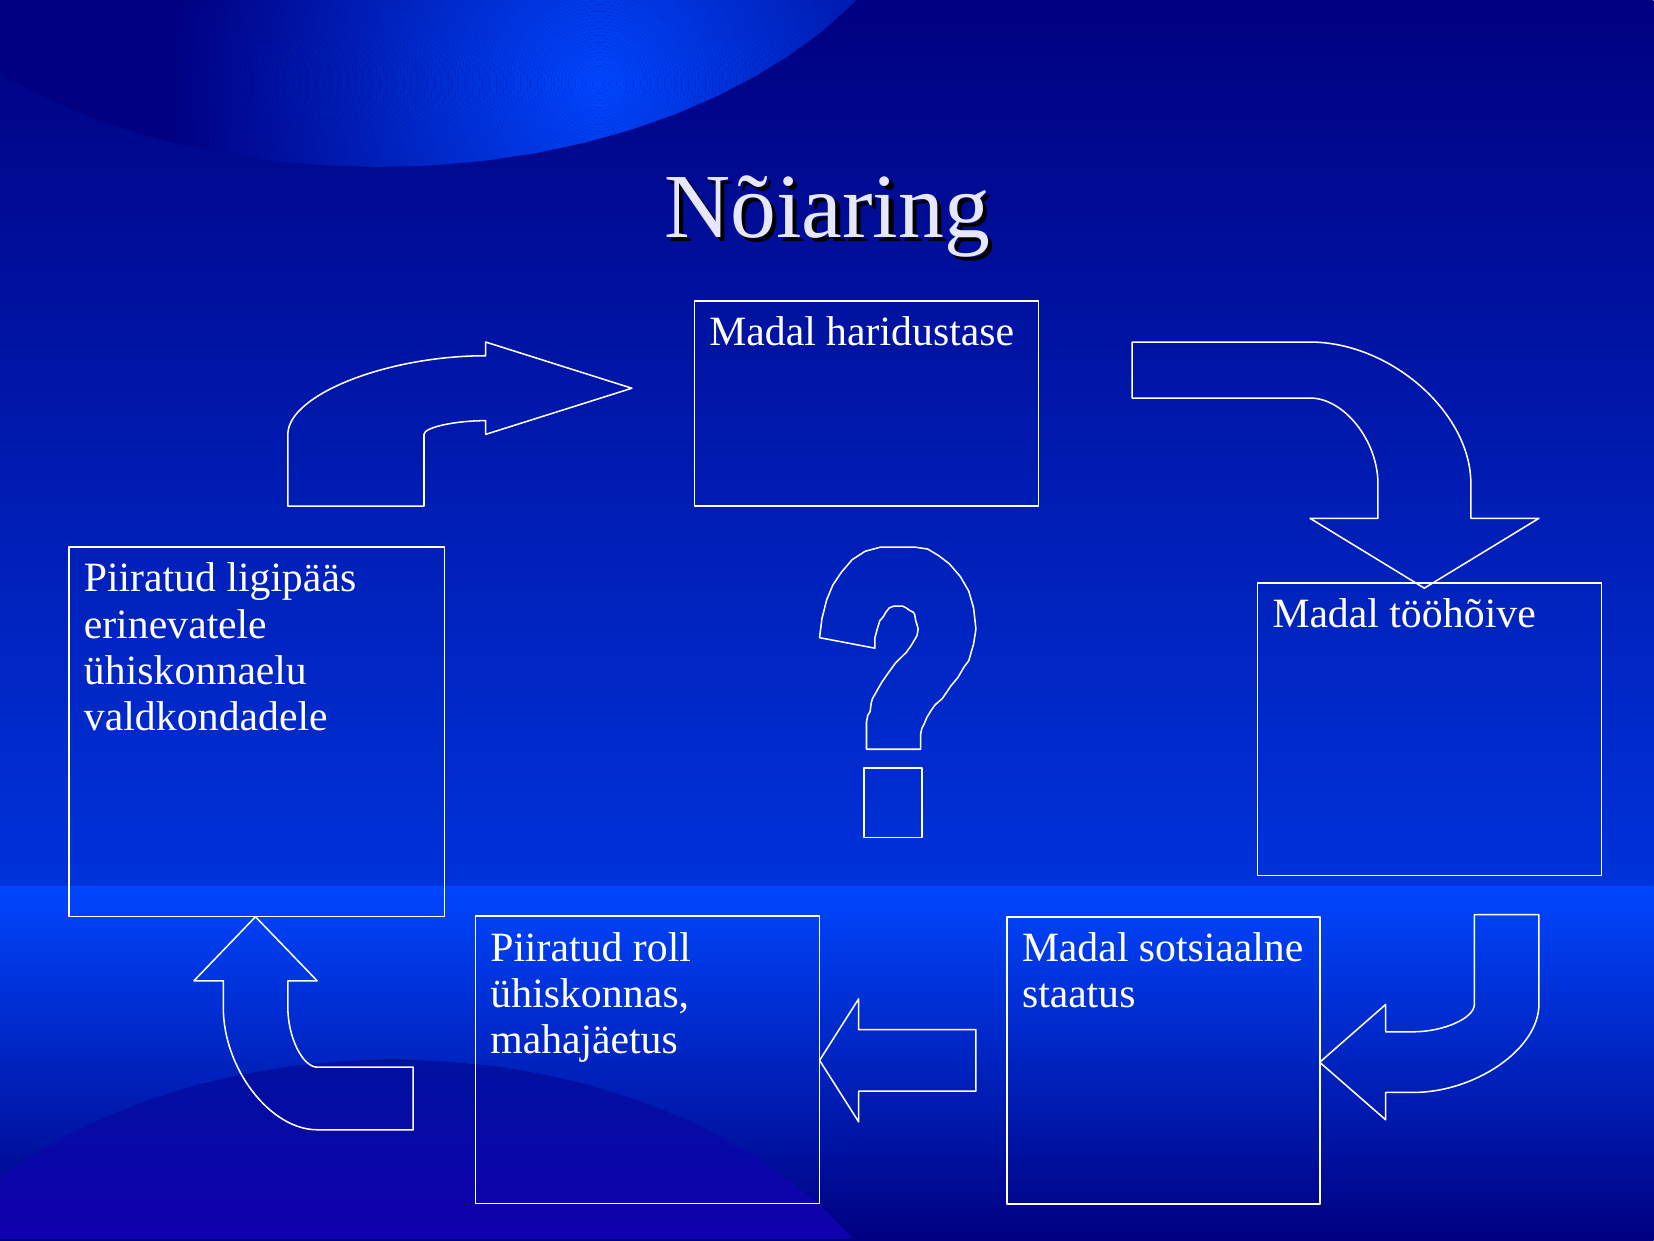

# Nõiaring
Madal haridustase
Piiratud ligipääs erinevatele ühiskonnaelu valdkondadele
Madal tööhõive
Piiratud roll ühiskonnas, mahajäetus
Madal sotsiaalne staatus